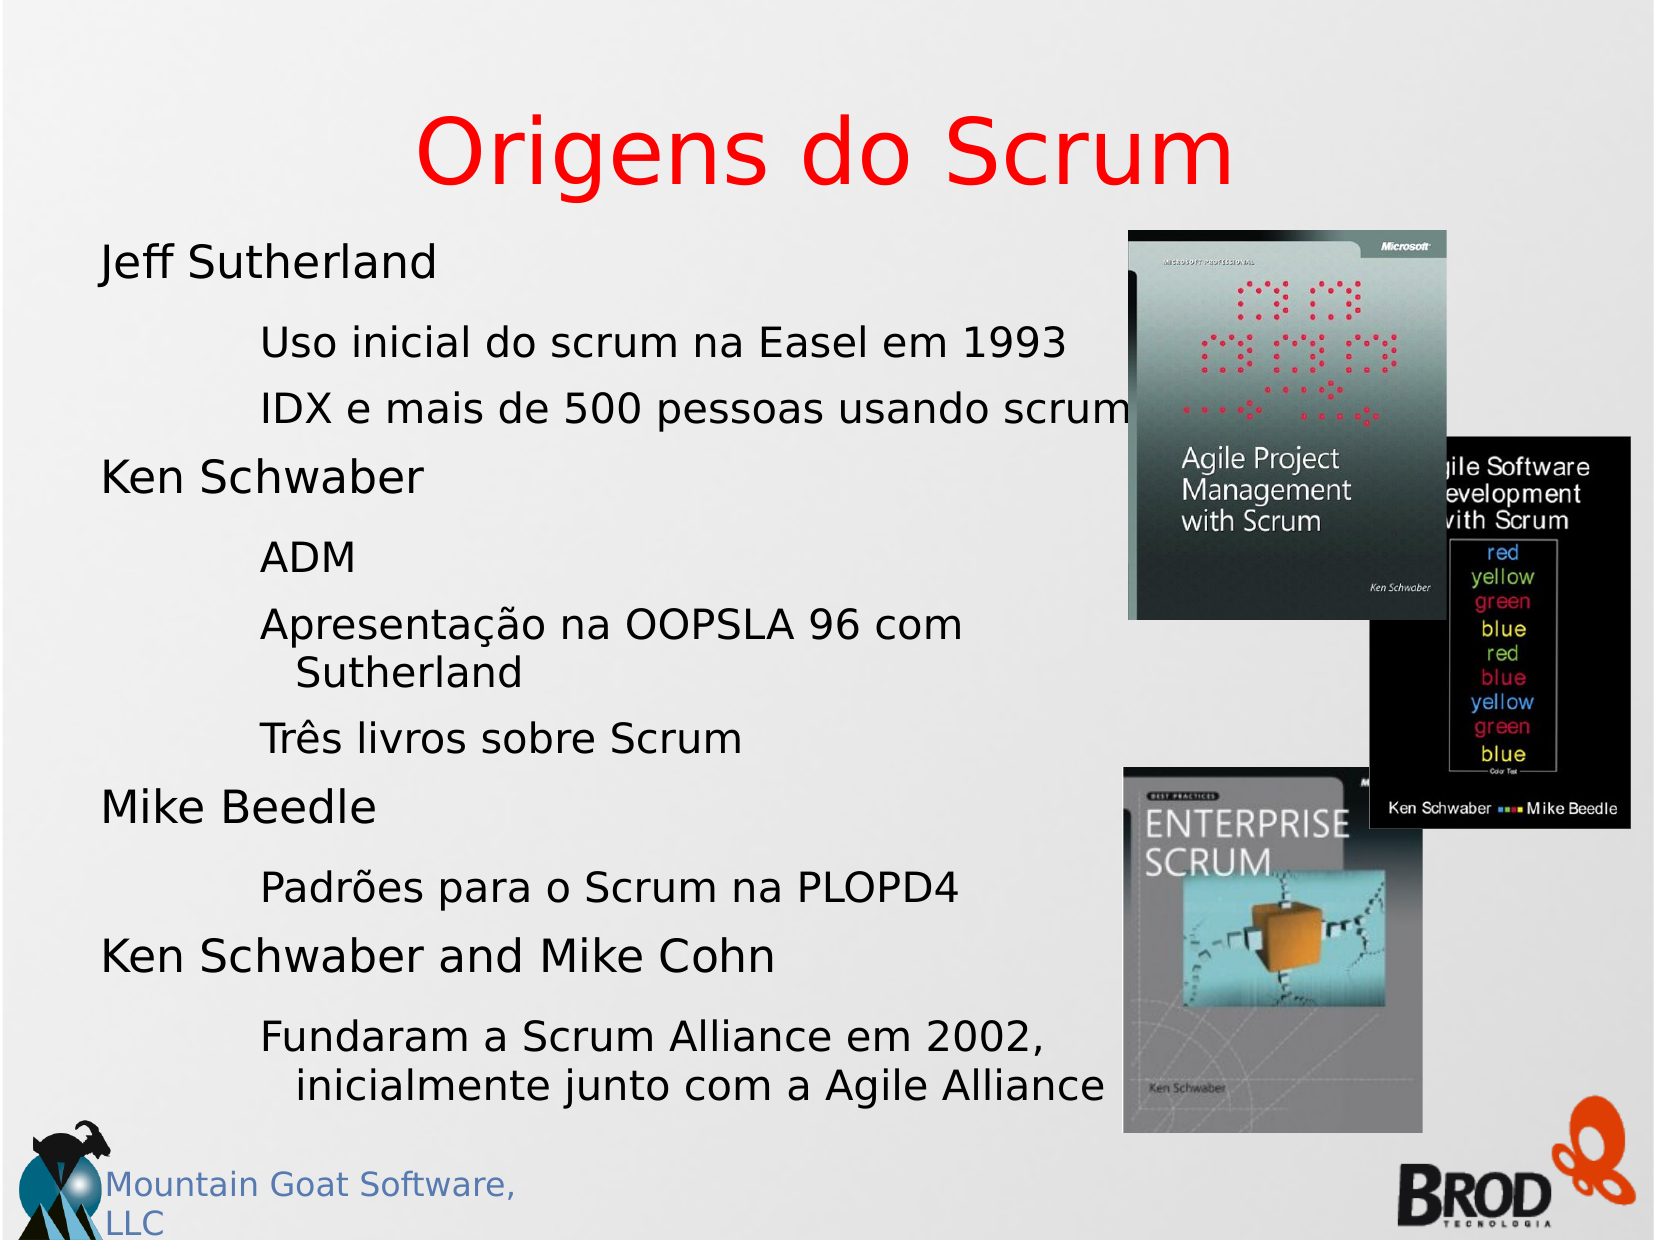

# Origens do Scrum
Jeff Sutherland
Uso inicial do scrum na Easel em 1993
IDX e mais de 500 pessoas usando scrum
Ken Schwaber
ADM
Apresentação na OOPSLA 96 com Sutherland
Três livros sobre Scrum
Mike Beedle
Padrões para o Scrum na PLOPD4
Ken Schwaber and Mike Cohn
Fundaram a Scrum Alliance em 2002, inicialmente junto com a Agile Alliance